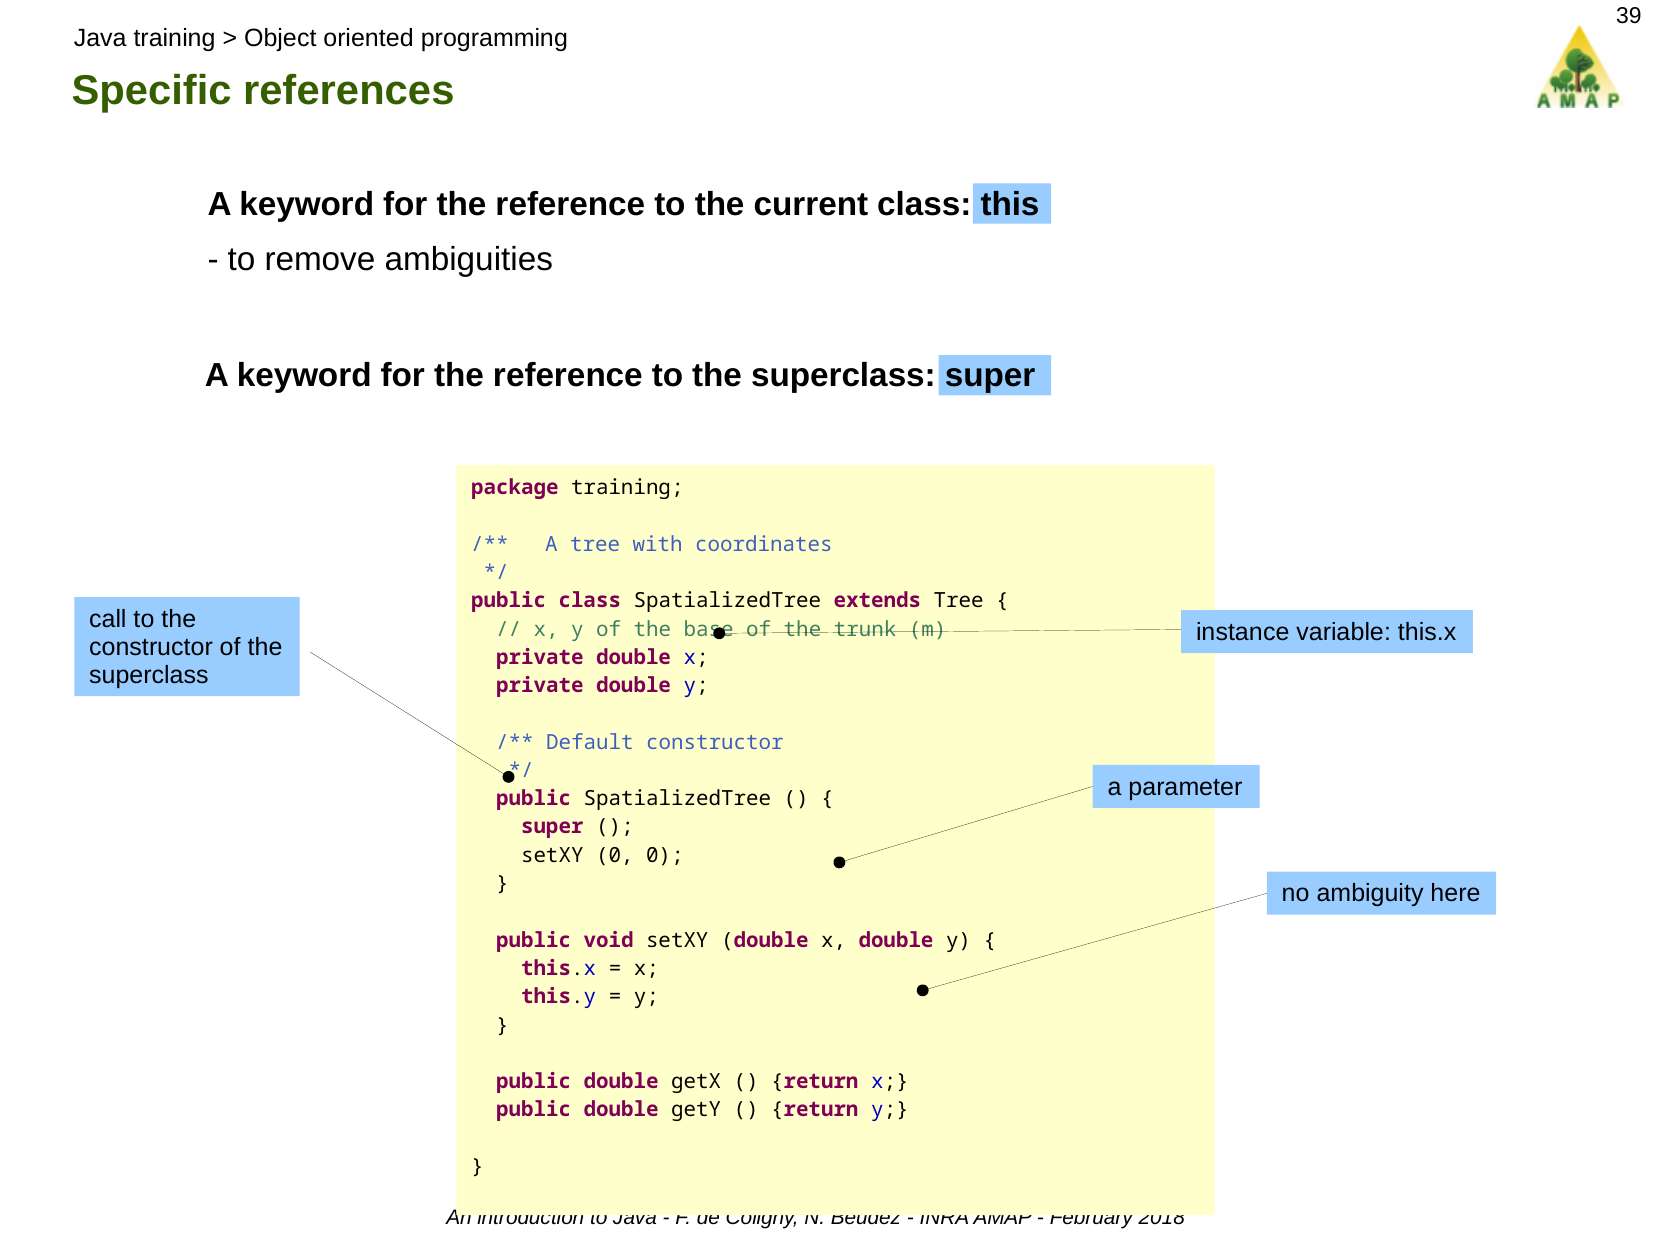

39
Java training > Object oriented programming
Specific references
A keyword for the reference to the current class: this
- to remove ambiguities
A keyword for the reference to the superclass: super
package training;
/**	A tree with coordinates
 */
public class SpatializedTree extends Tree {
 // x, y of the base of the trunk (m)
 private double x;
 private double y;
 /** Default constructor
 */
 public SpatializedTree () {
 super ();
 setXY (0, 0);
 }
 public void setXY (double x, double y) {
 this.x = x;
 this.y = y;
 }
 public double getX () {return x;}
 public double getY () {return y;}
}
call to the constructor of the superclass
instance variable: this.x
a parameter
no ambiguity here